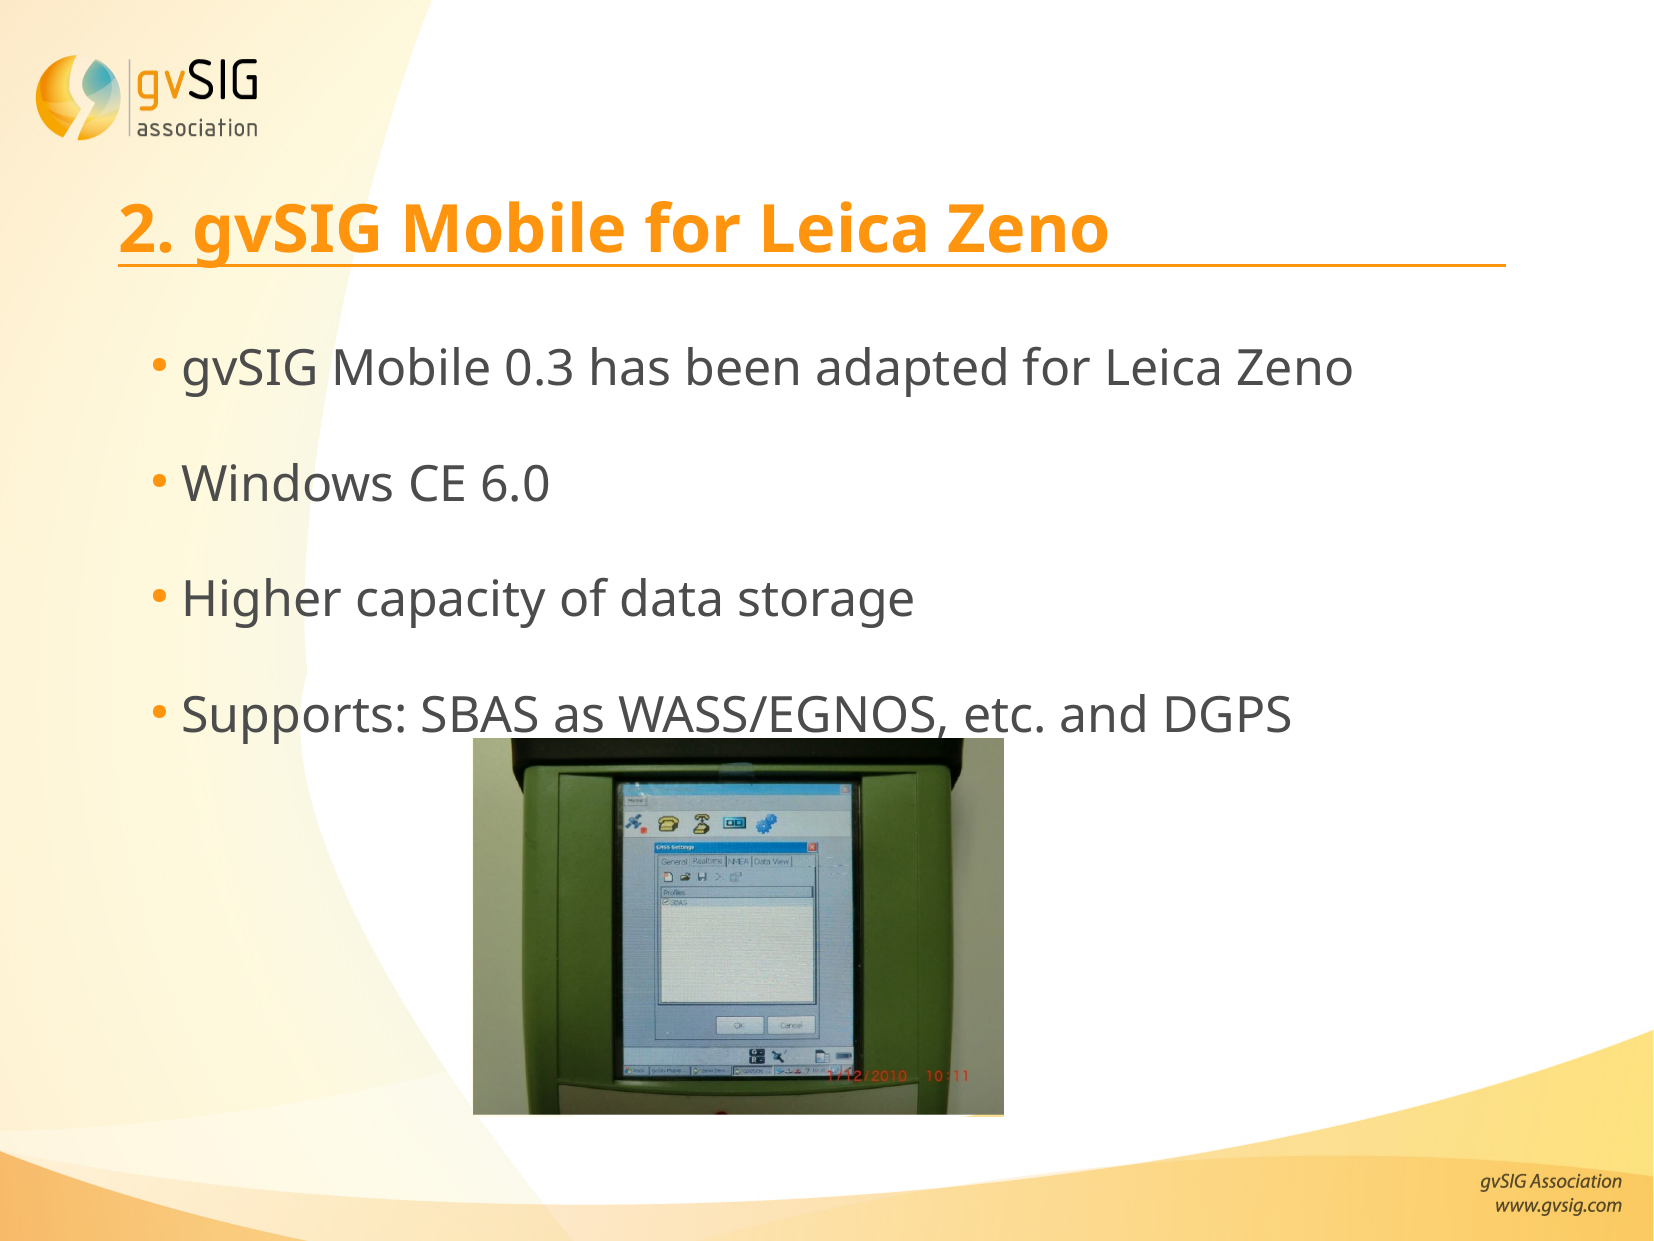

# 2. gvSIG Mobile for Leica Zeno
 gvSIG Mobile 0.3 has been adapted for Leica Zeno
 Windows CE 6.0
 Higher capacity of data storage
 Supports: SBAS as WASS/EGNOS, etc. and DGPS